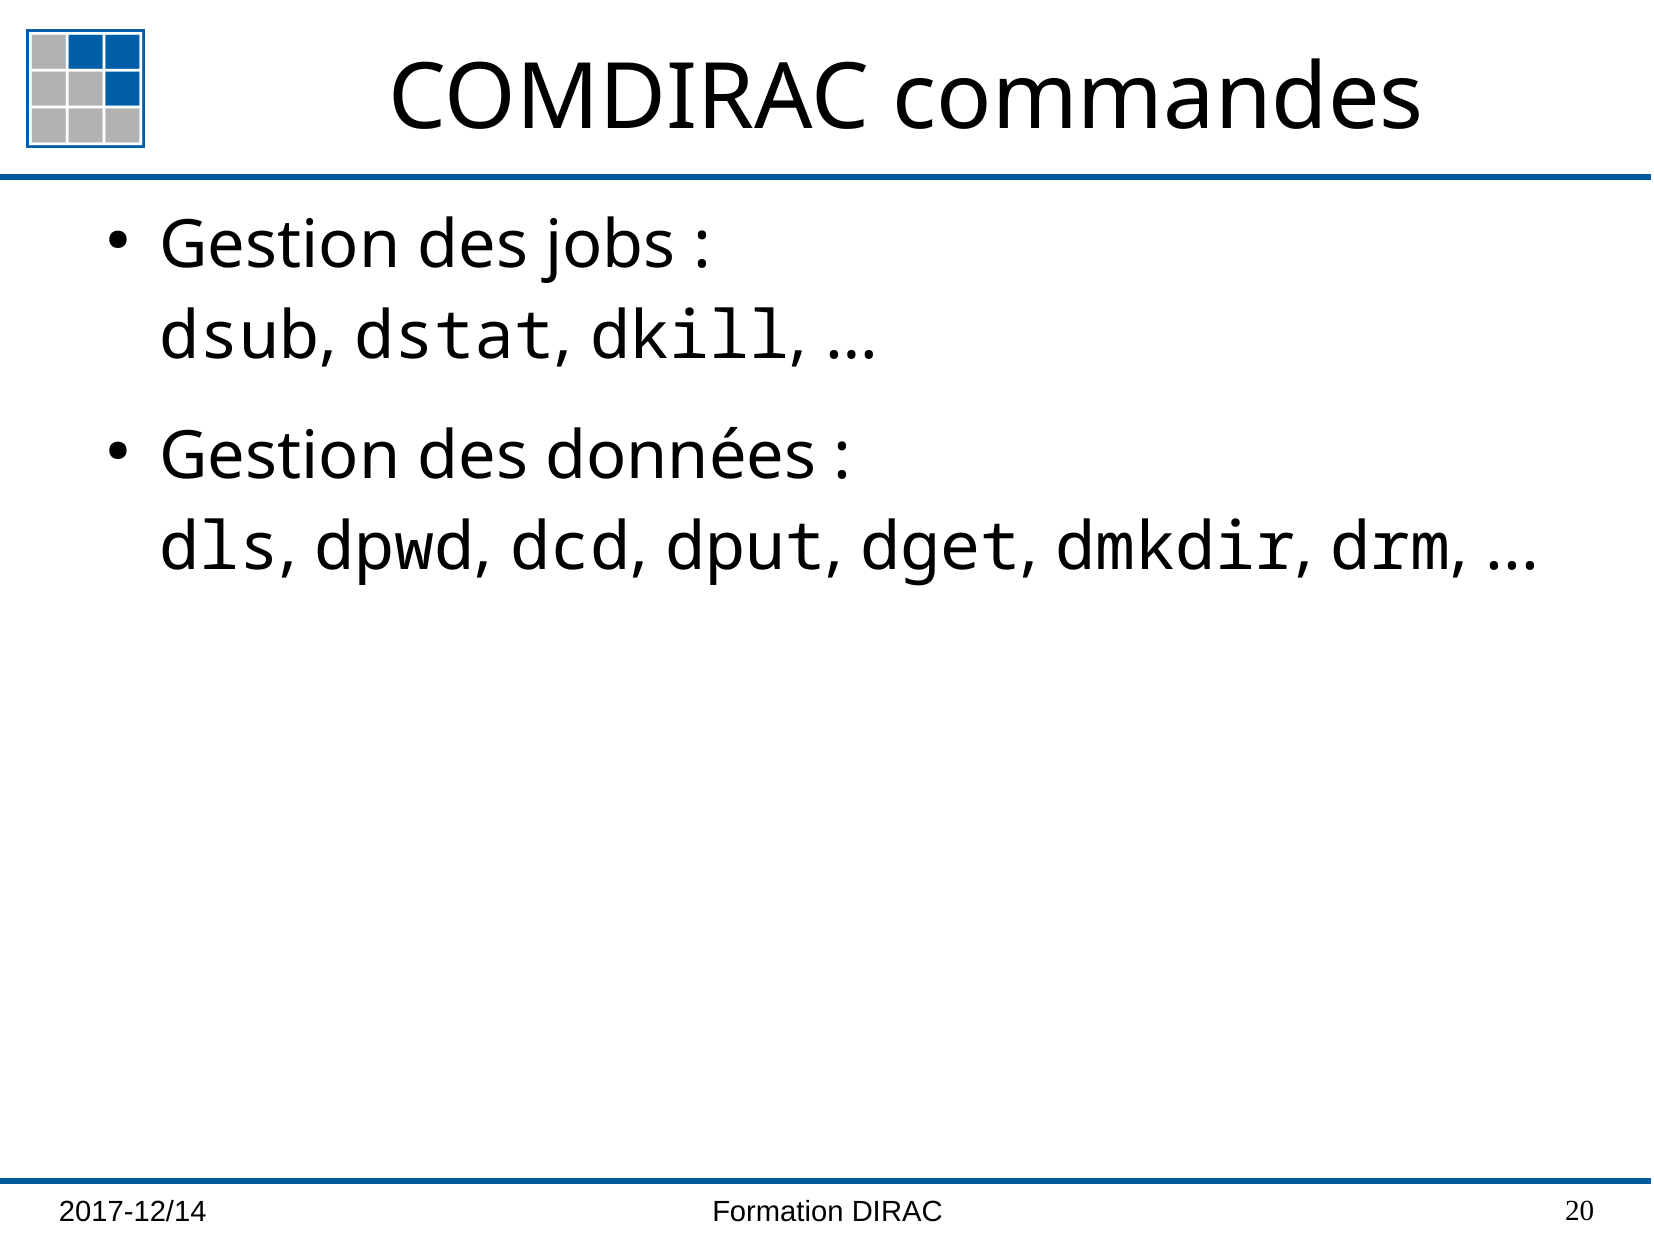

# COMDIRAC commandes
Gestion des jobs :
dsub, dstat, dkill, …
Gestion des données :
dls, dpwd, dcd, dput, dget, dmkdir, drm, ...
March 2017
BELLE 2 - LAL